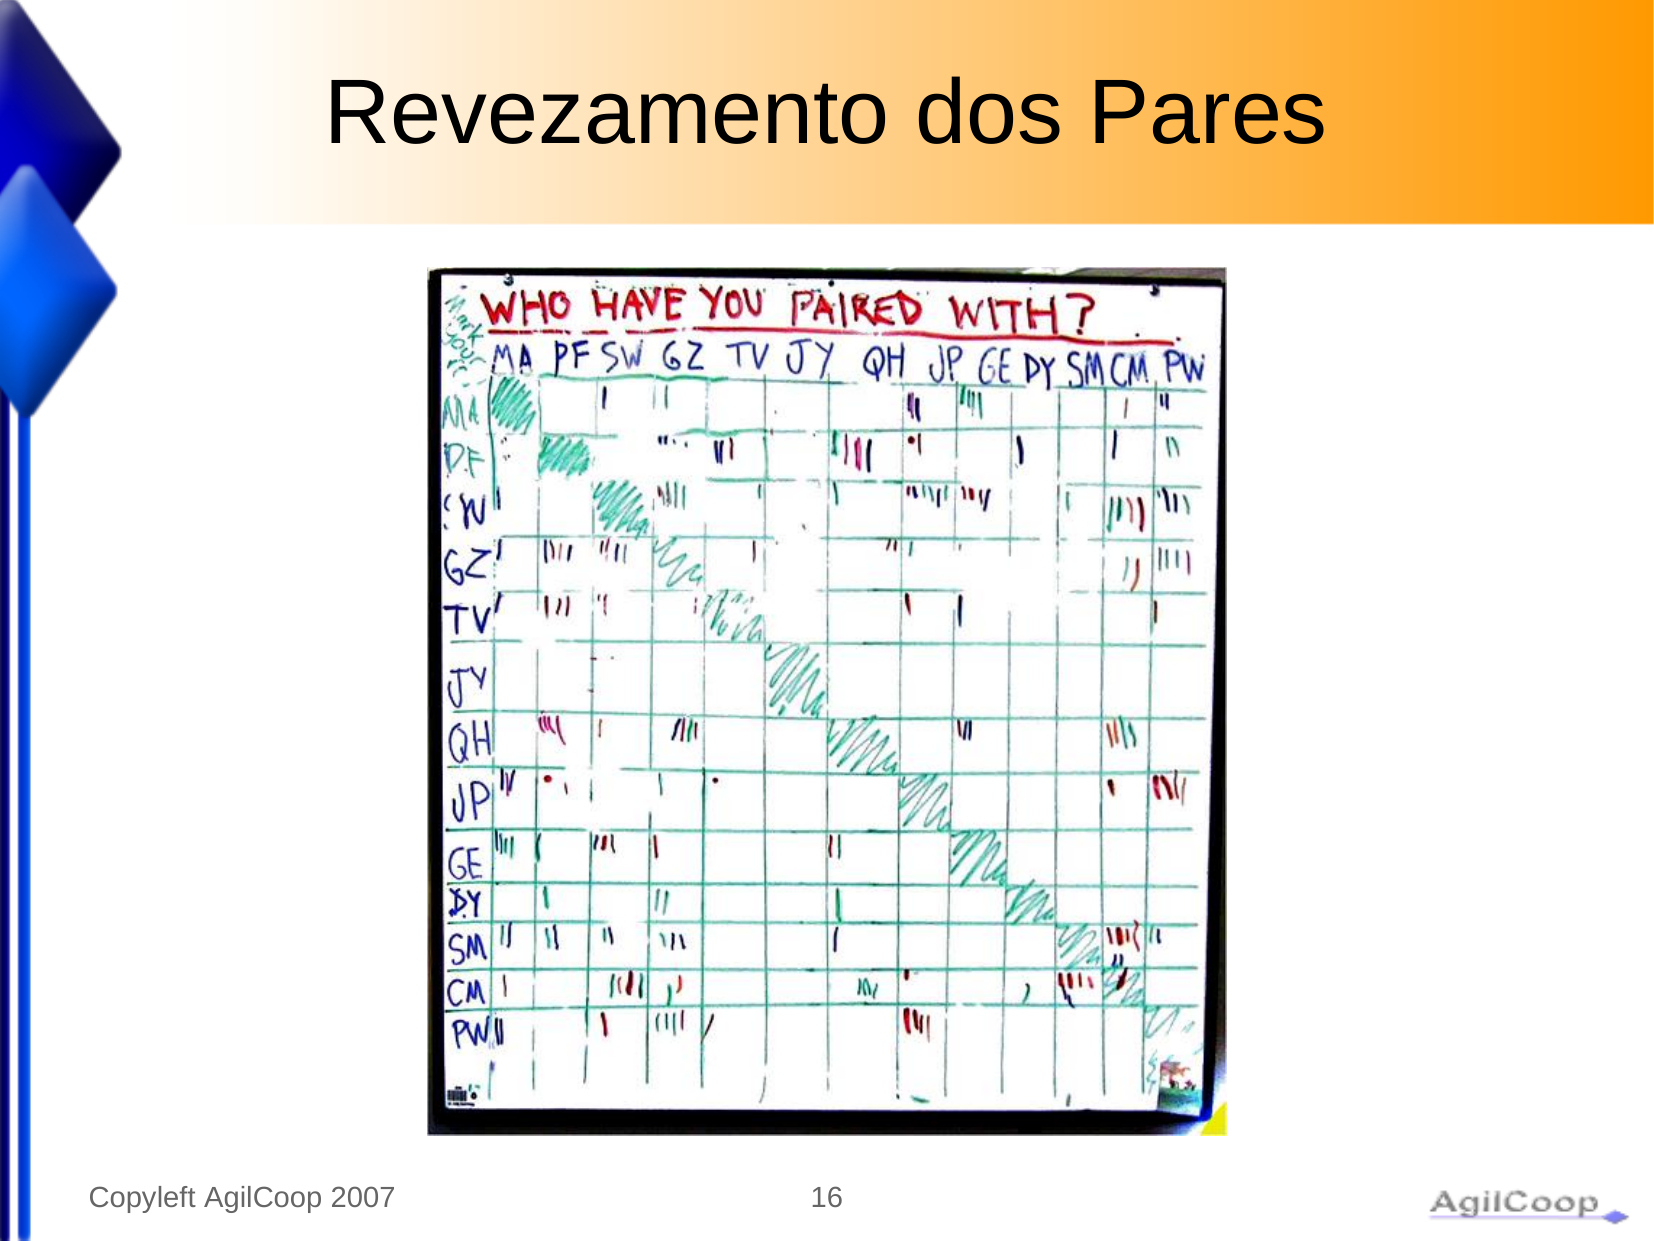

# Revezamento dos Pares
Copyleft AgilCoop 2007
16